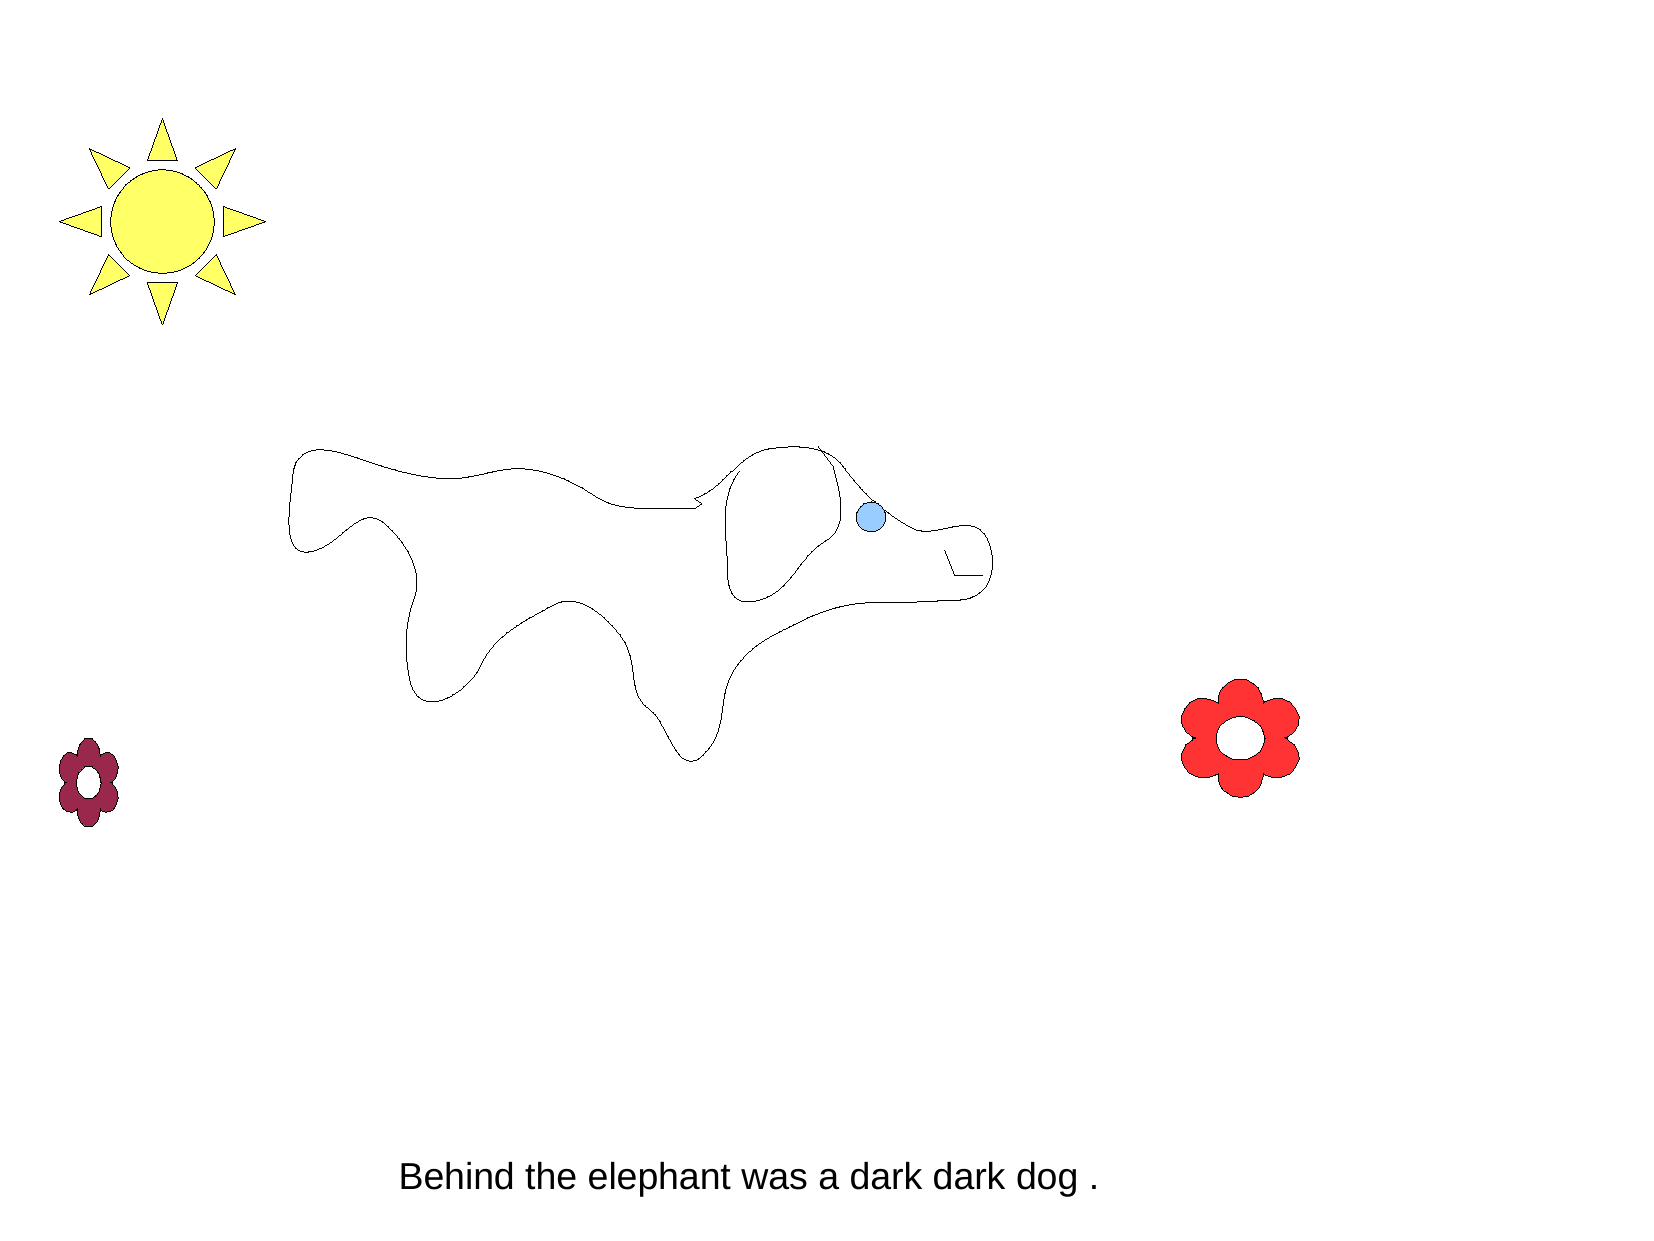

Behind the elephant was a dark dark dog .